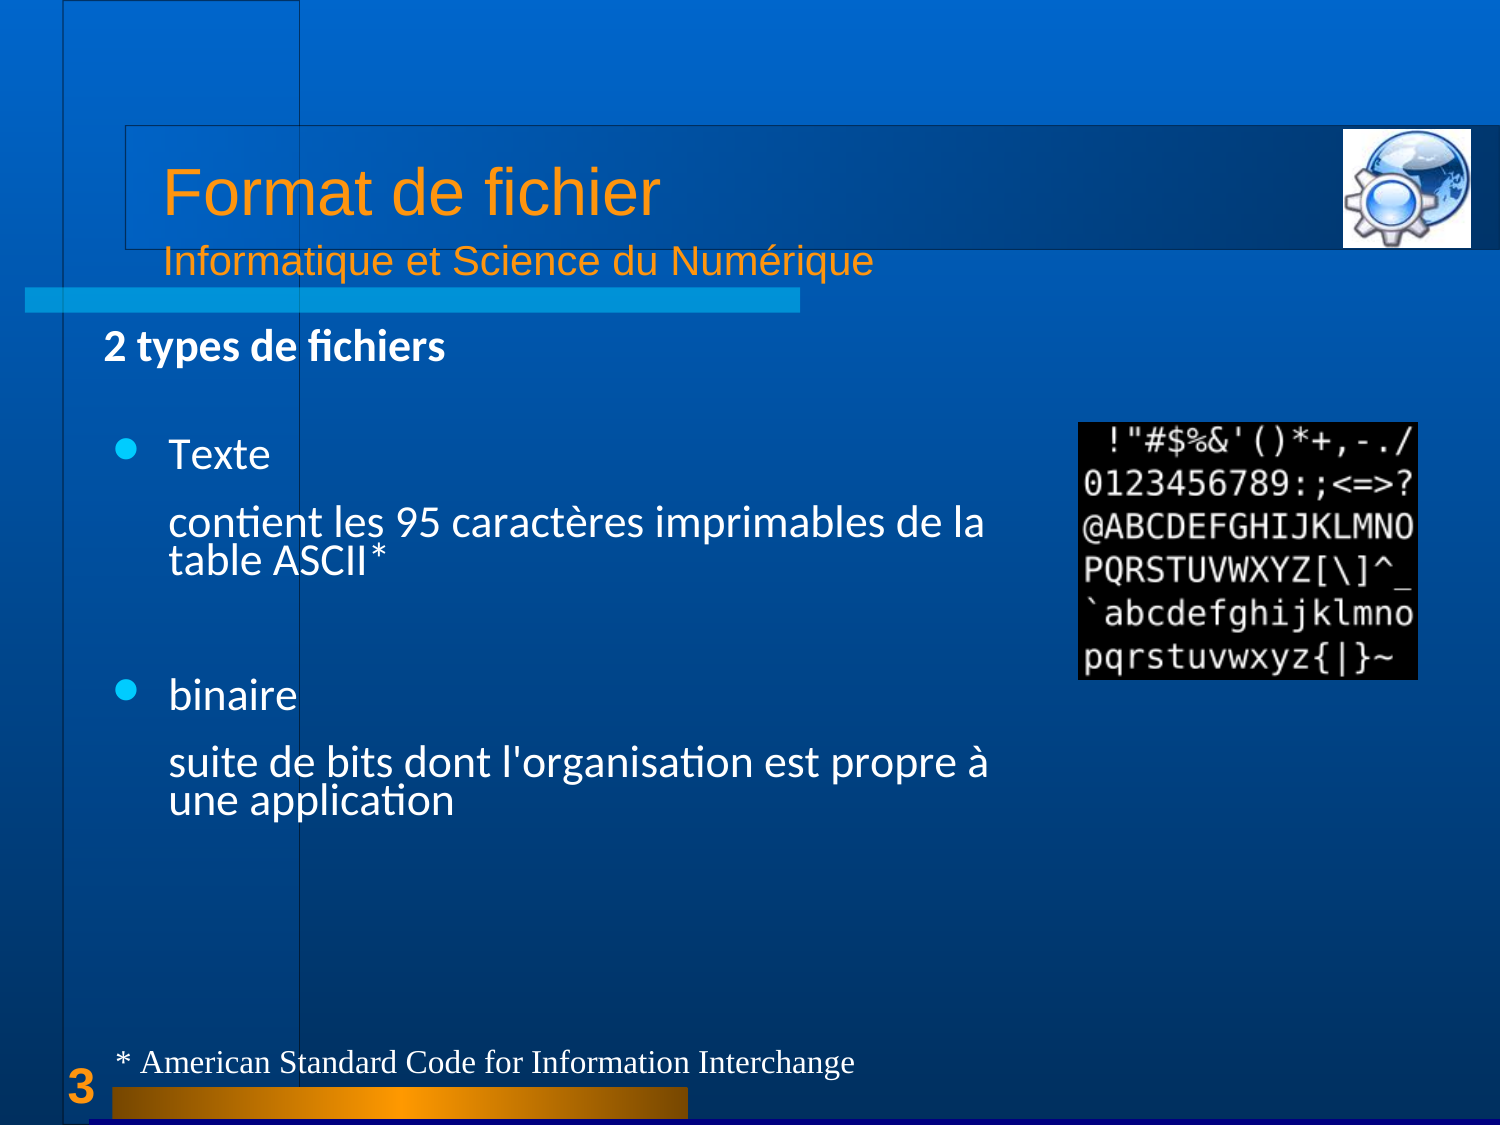

2 types de fichiers
Texte
contient les 95 caractères imprimables de la table ASCII*
binaire
suite de bits dont l'organisation est propre à une application
* American Standard Code for Information Interchange